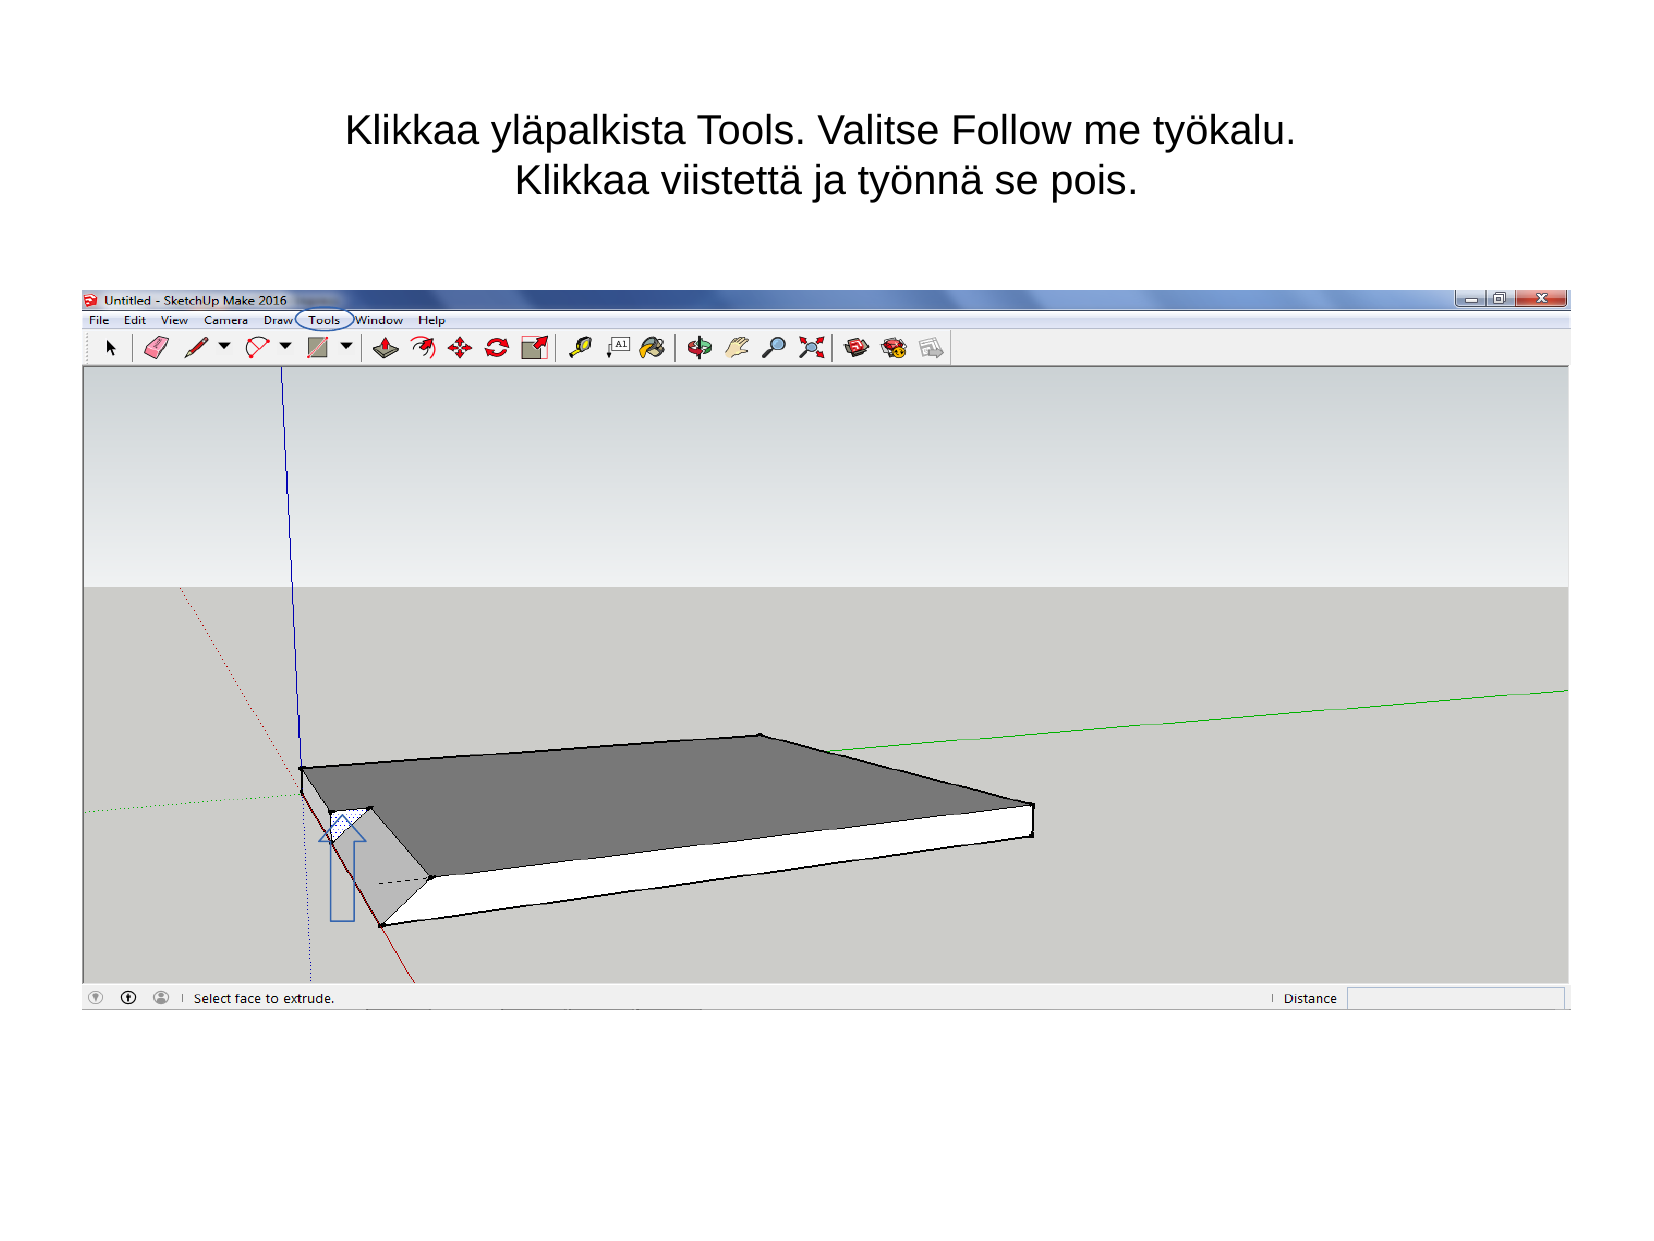

Klikkaa yläpalkista Tools. Valitse Follow me työkalu.
Klikkaa viistettä ja työnnä se pois.